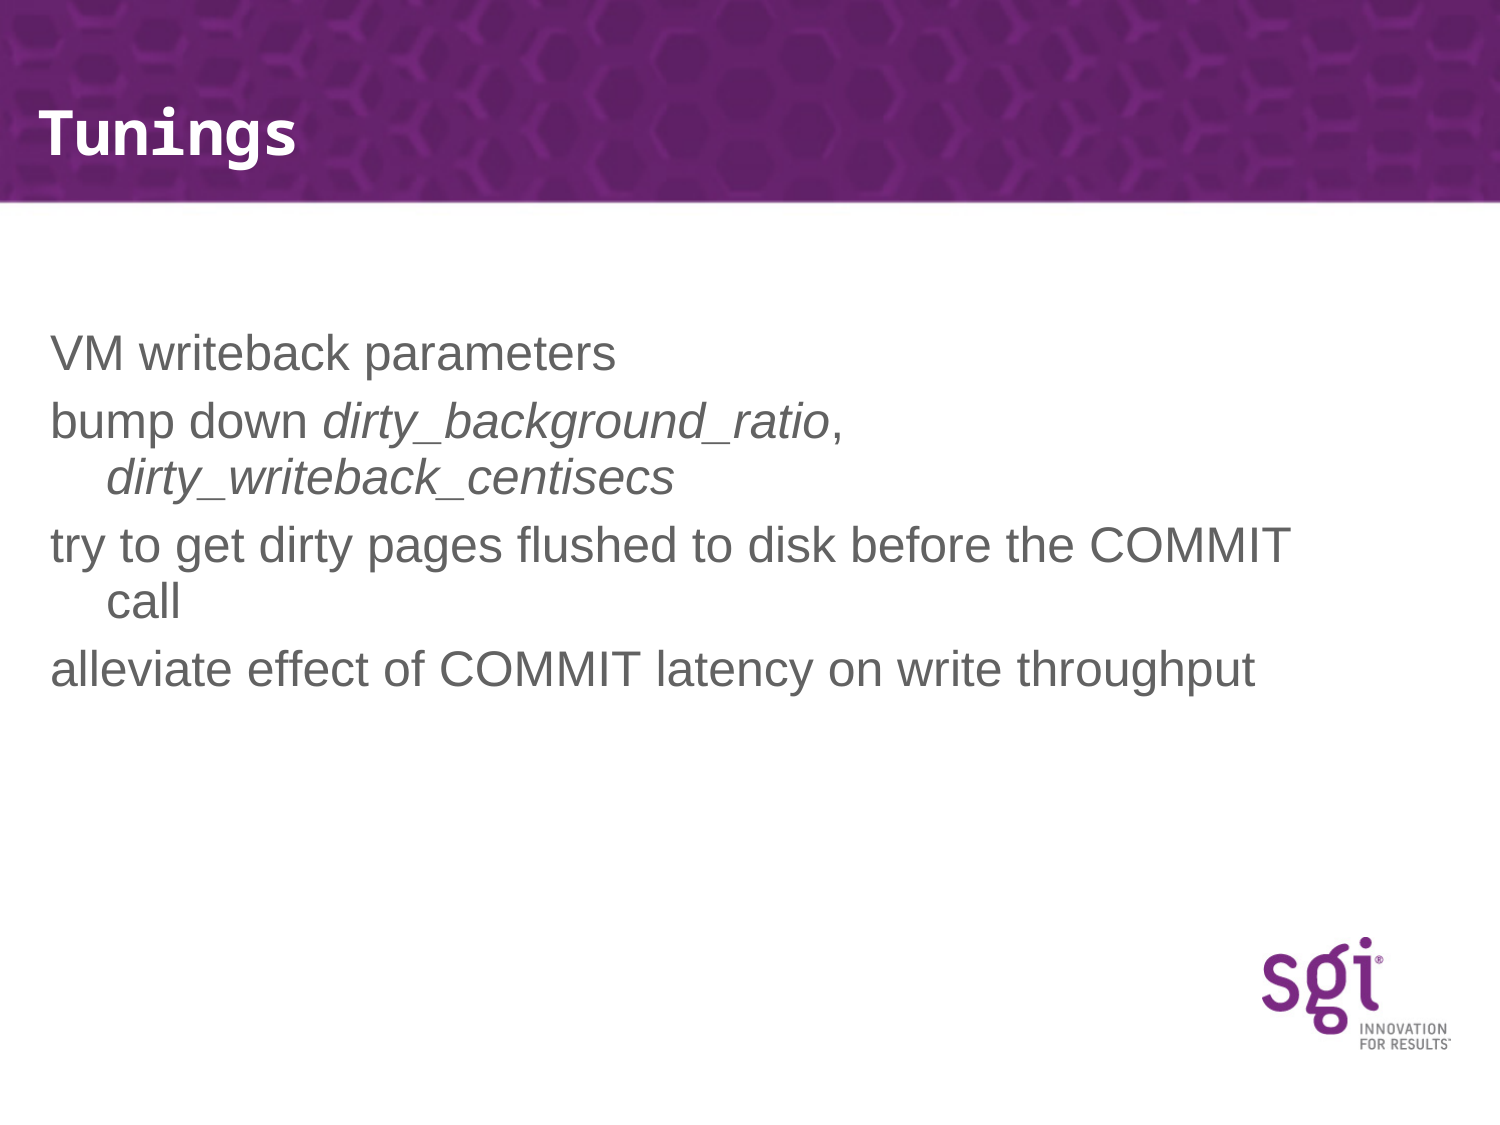

# Tunings
VM writeback parameters
bump down dirty_background_ratio, dirty_writeback_centisecs
try to get dirty pages flushed to disk before the COMMIT call
alleviate effect of COMMIT latency on write throughput